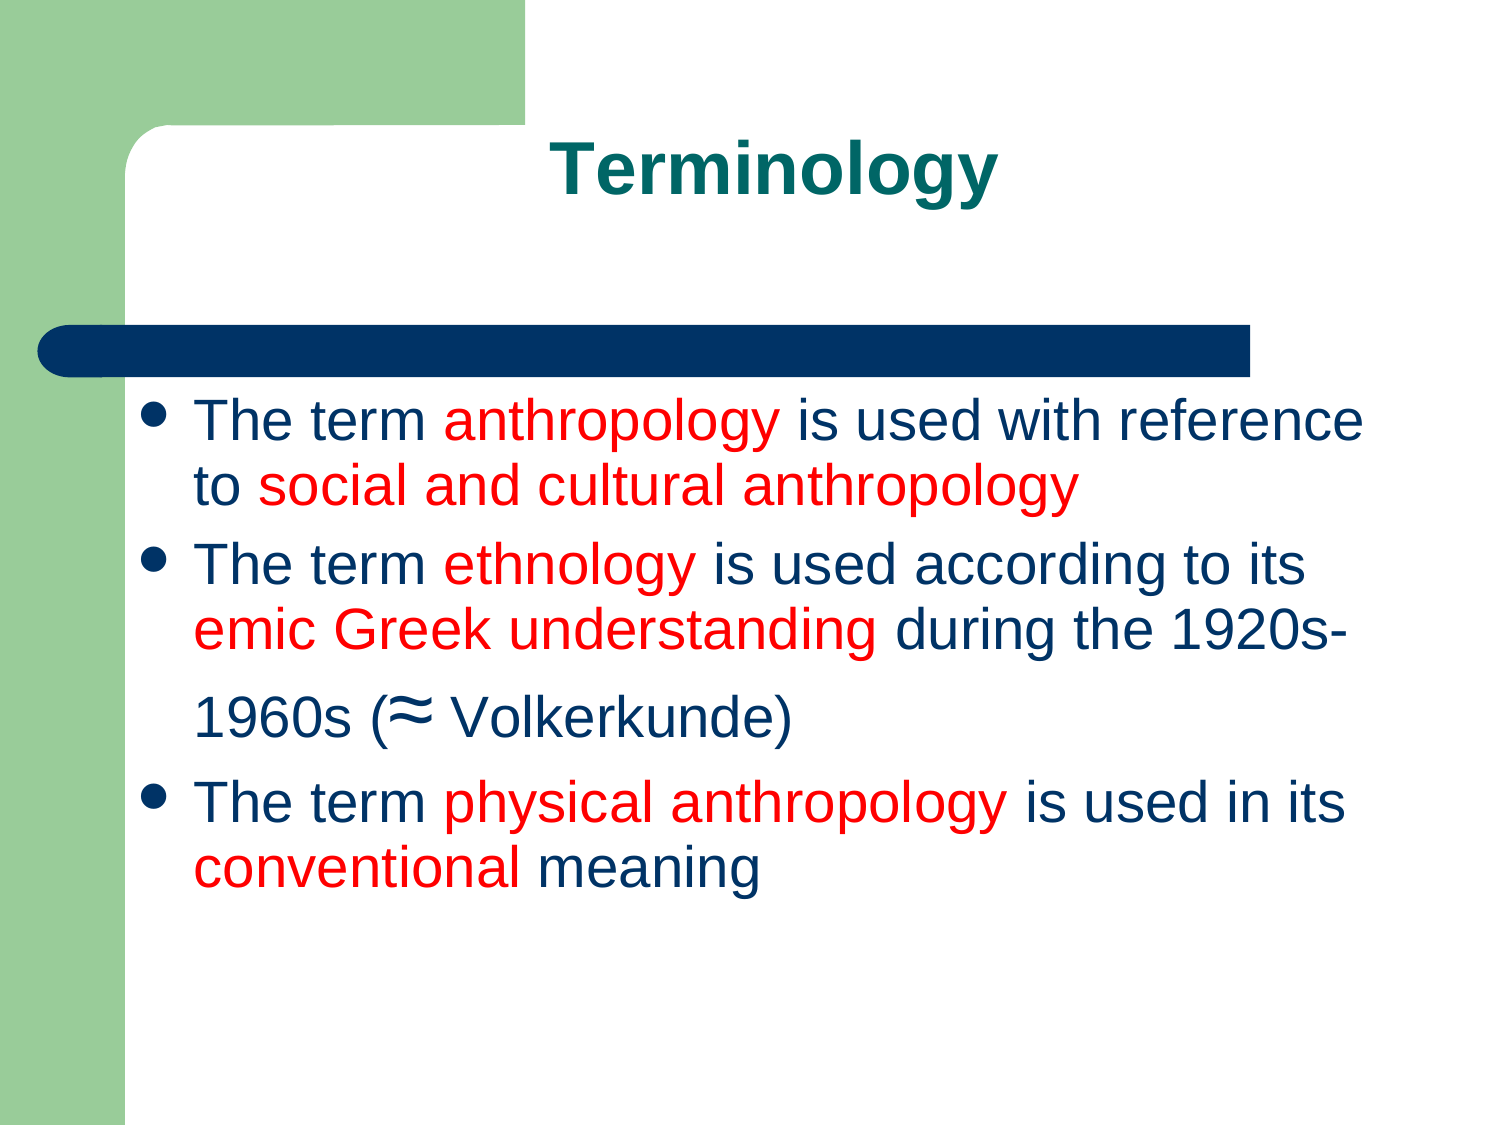

# Terminology
The term anthropology is used with reference to social and cultural anthropology
The term ethnology is used according to its emic Greek understanding during the 1920s-1960s (≈ Volkerkunde)
The term physical anthropology is used in its conventional meaning